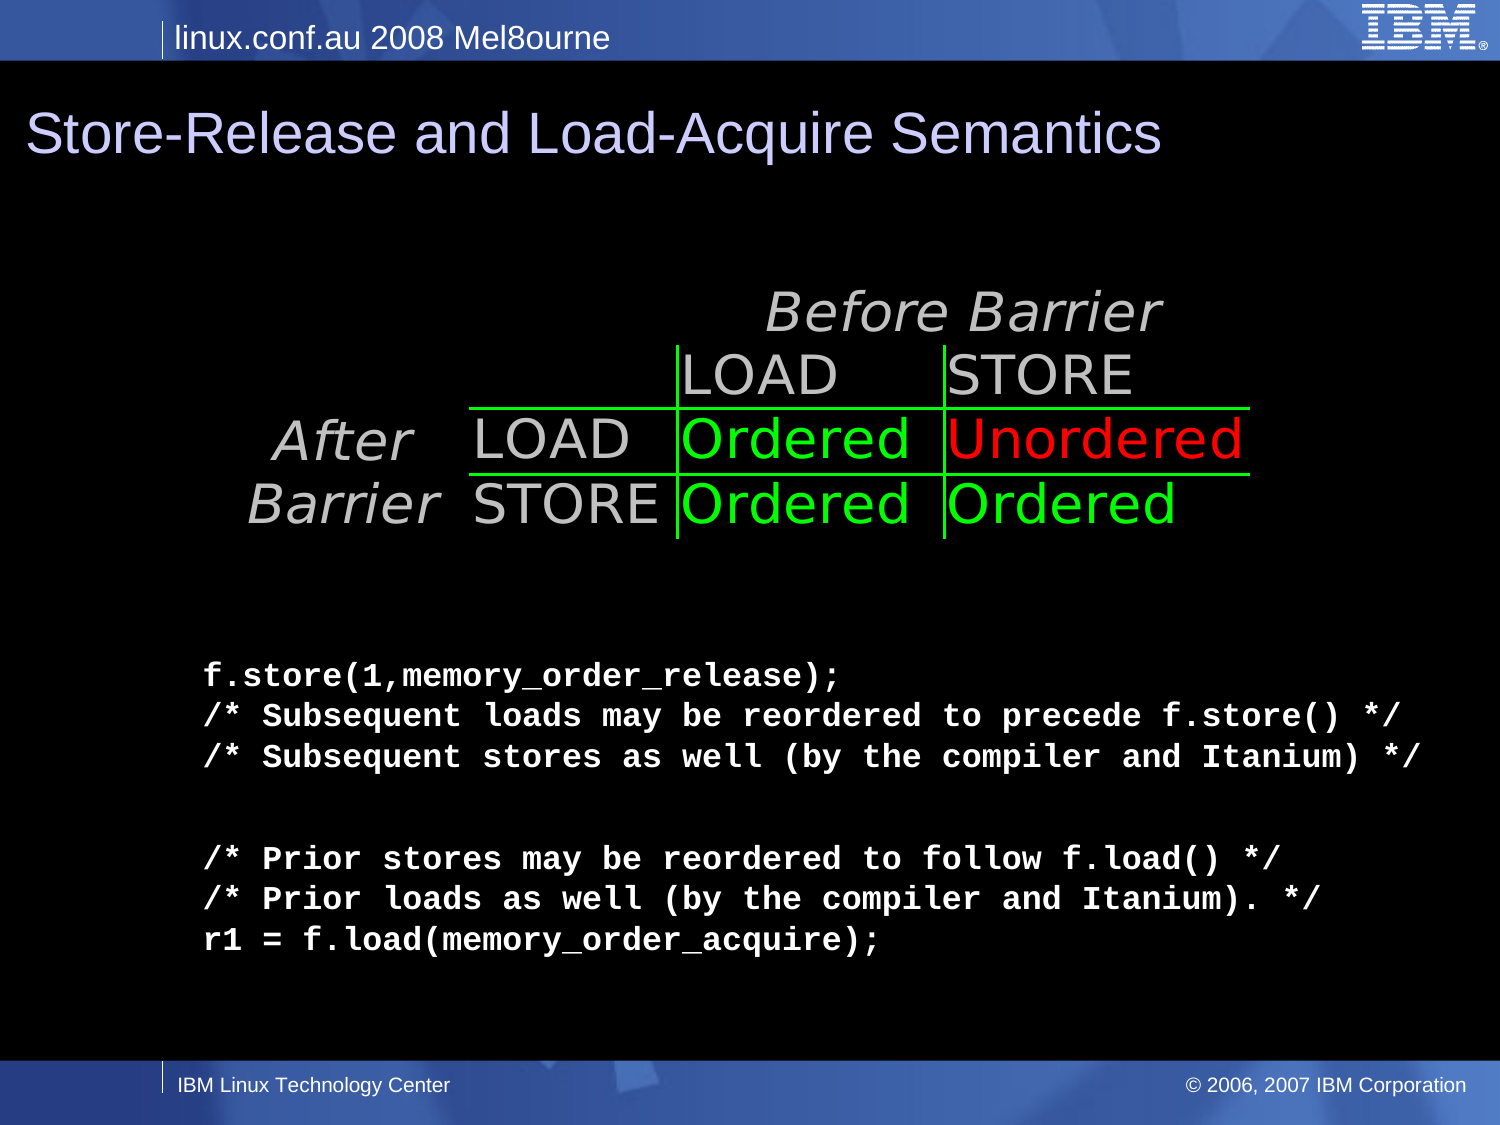

# Store-Release and Load-Acquire Semantics
f.store(1,memory_order_release);
/* Subsequent loads may be reordered to precede f.store() */
/* Subsequent stores as well (by the compiler and Itanium) */
/* Prior stores may be reordered to follow f.load() */
/* Prior loads as well (by the compiler and Itanium). */
r1 = f.load(memory_order_acquire);